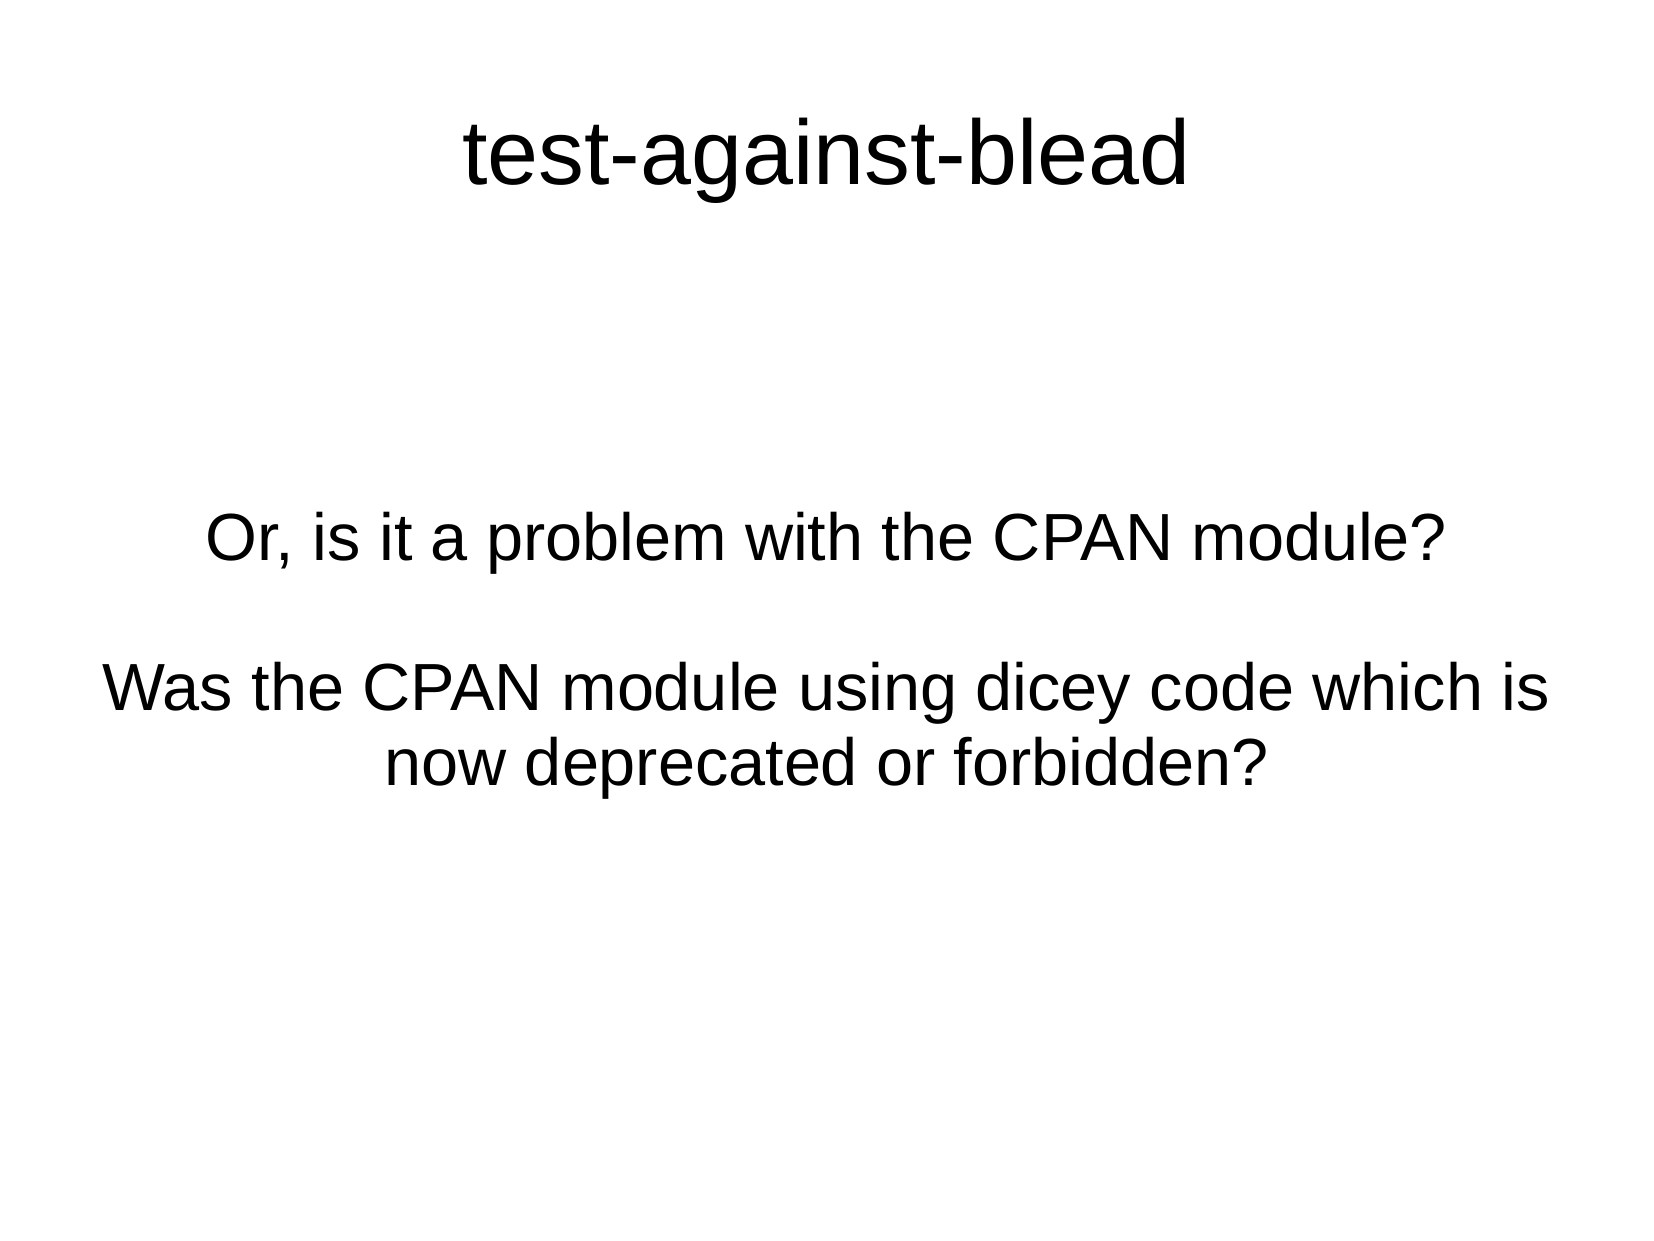

# test-against-blead
Or, is it a problem with the CPAN module?
Was the CPAN module using dicey code which is now deprecated or forbidden?